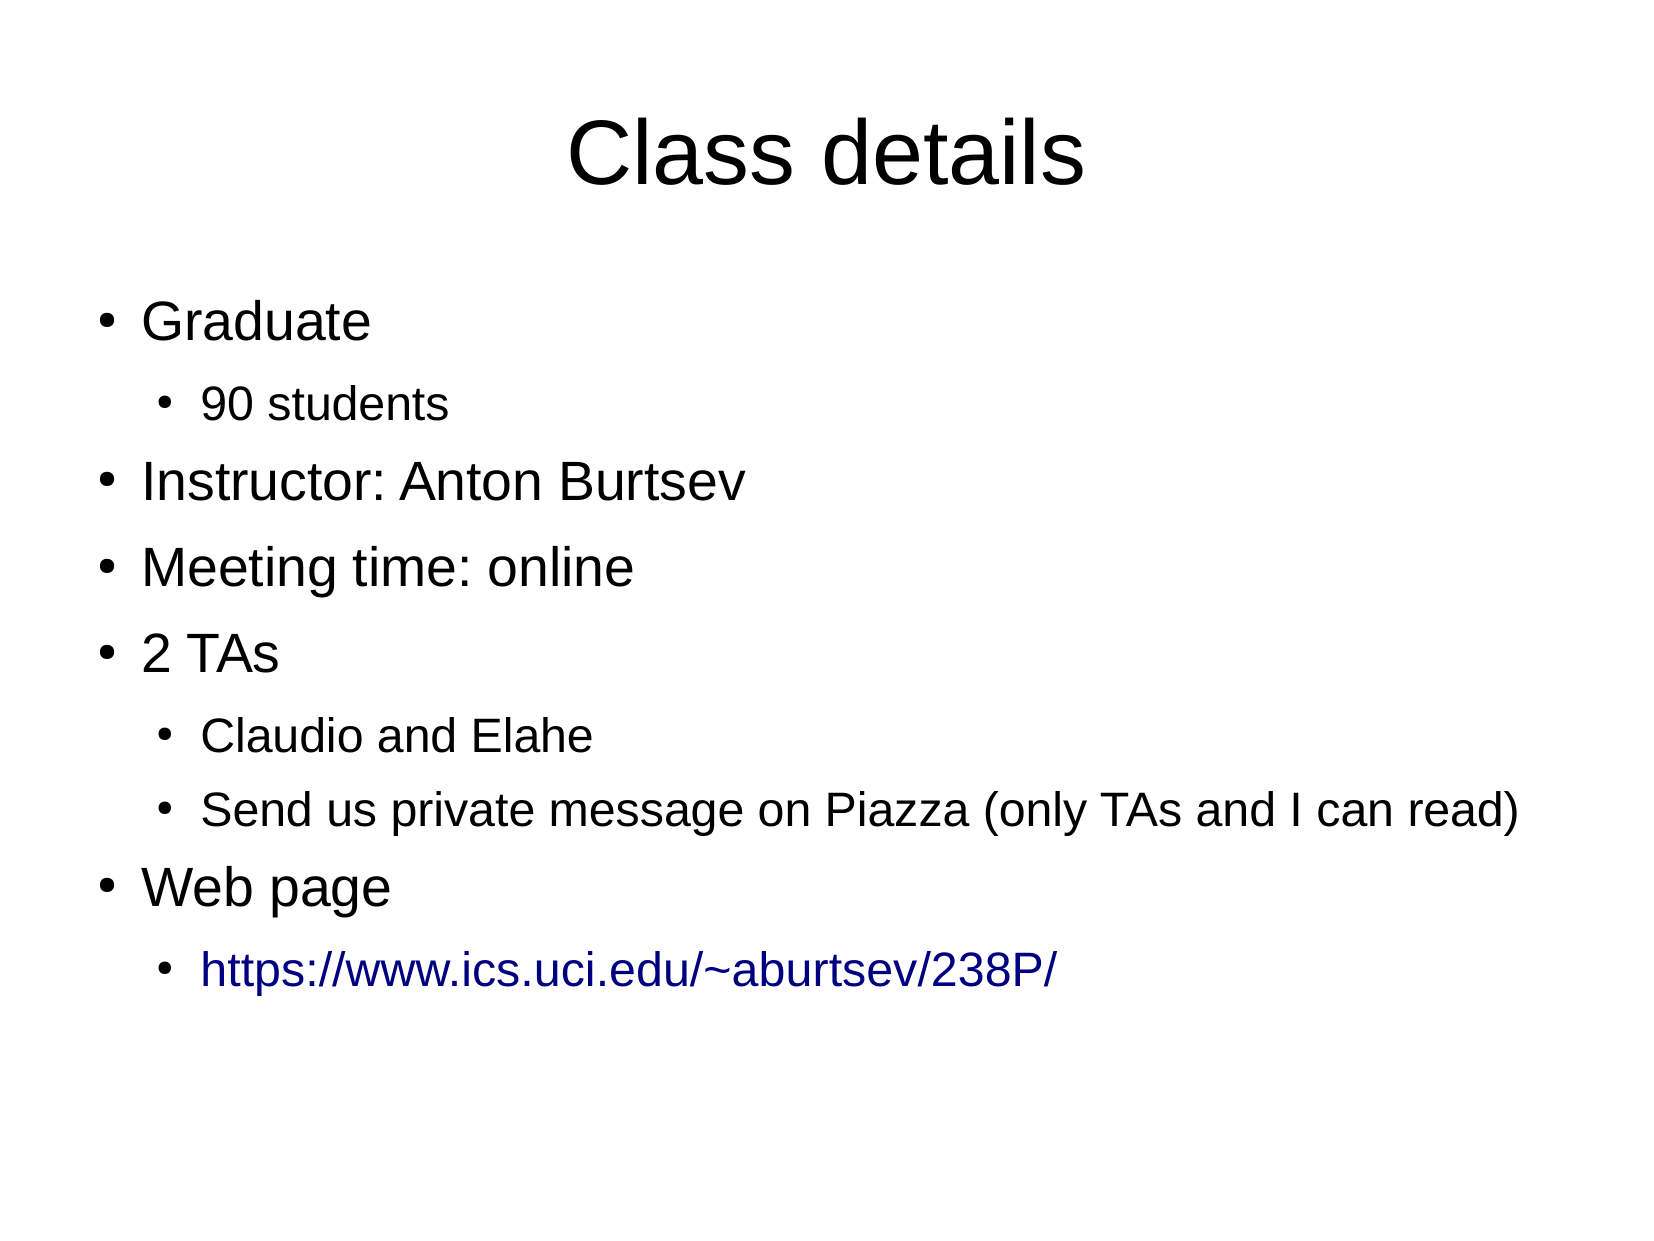

# Class details
Graduate
90 students
Instructor: Anton Burtsev
Meeting time: online
2 TAs
Claudio and Elahe
Send us private message on Piazza (only TAs and I can read)
Web page
https://www.ics.uci.edu/~aburtsev/238P/